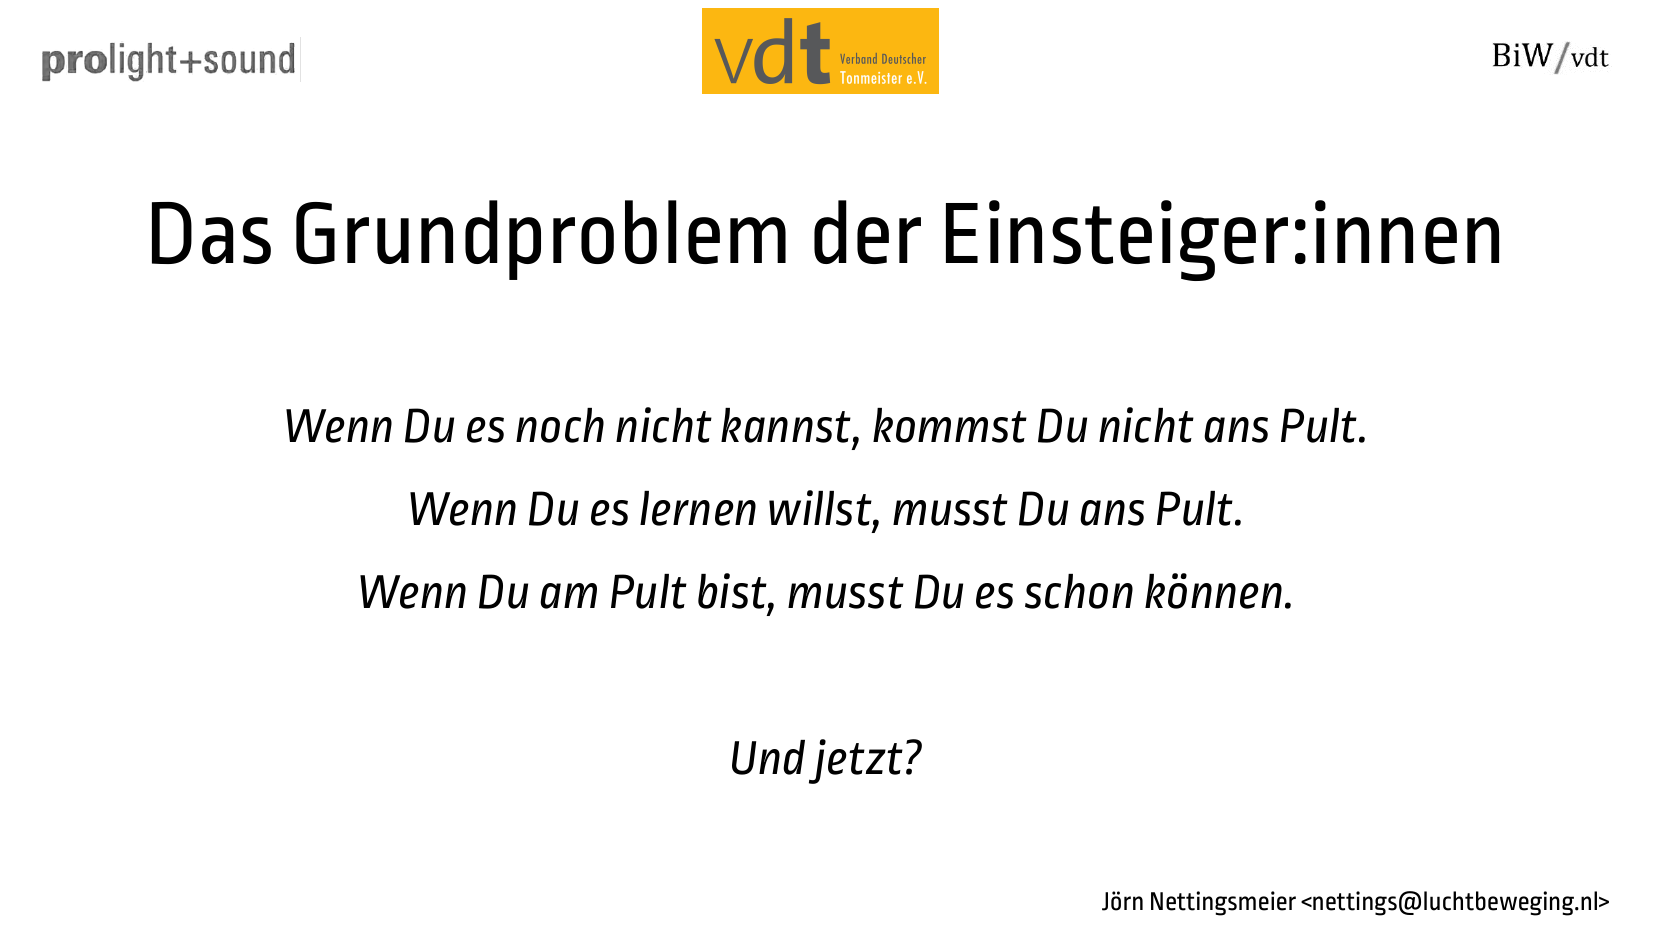

# Das Grundproblem der Einsteiger:innen
Wenn Du es noch nicht kannst, kommst Du nicht ans Pult.
Wenn Du es lernen willst, musst Du ans Pult.
Wenn Du am Pult bist, musst Du es schon können.
Und jetzt?